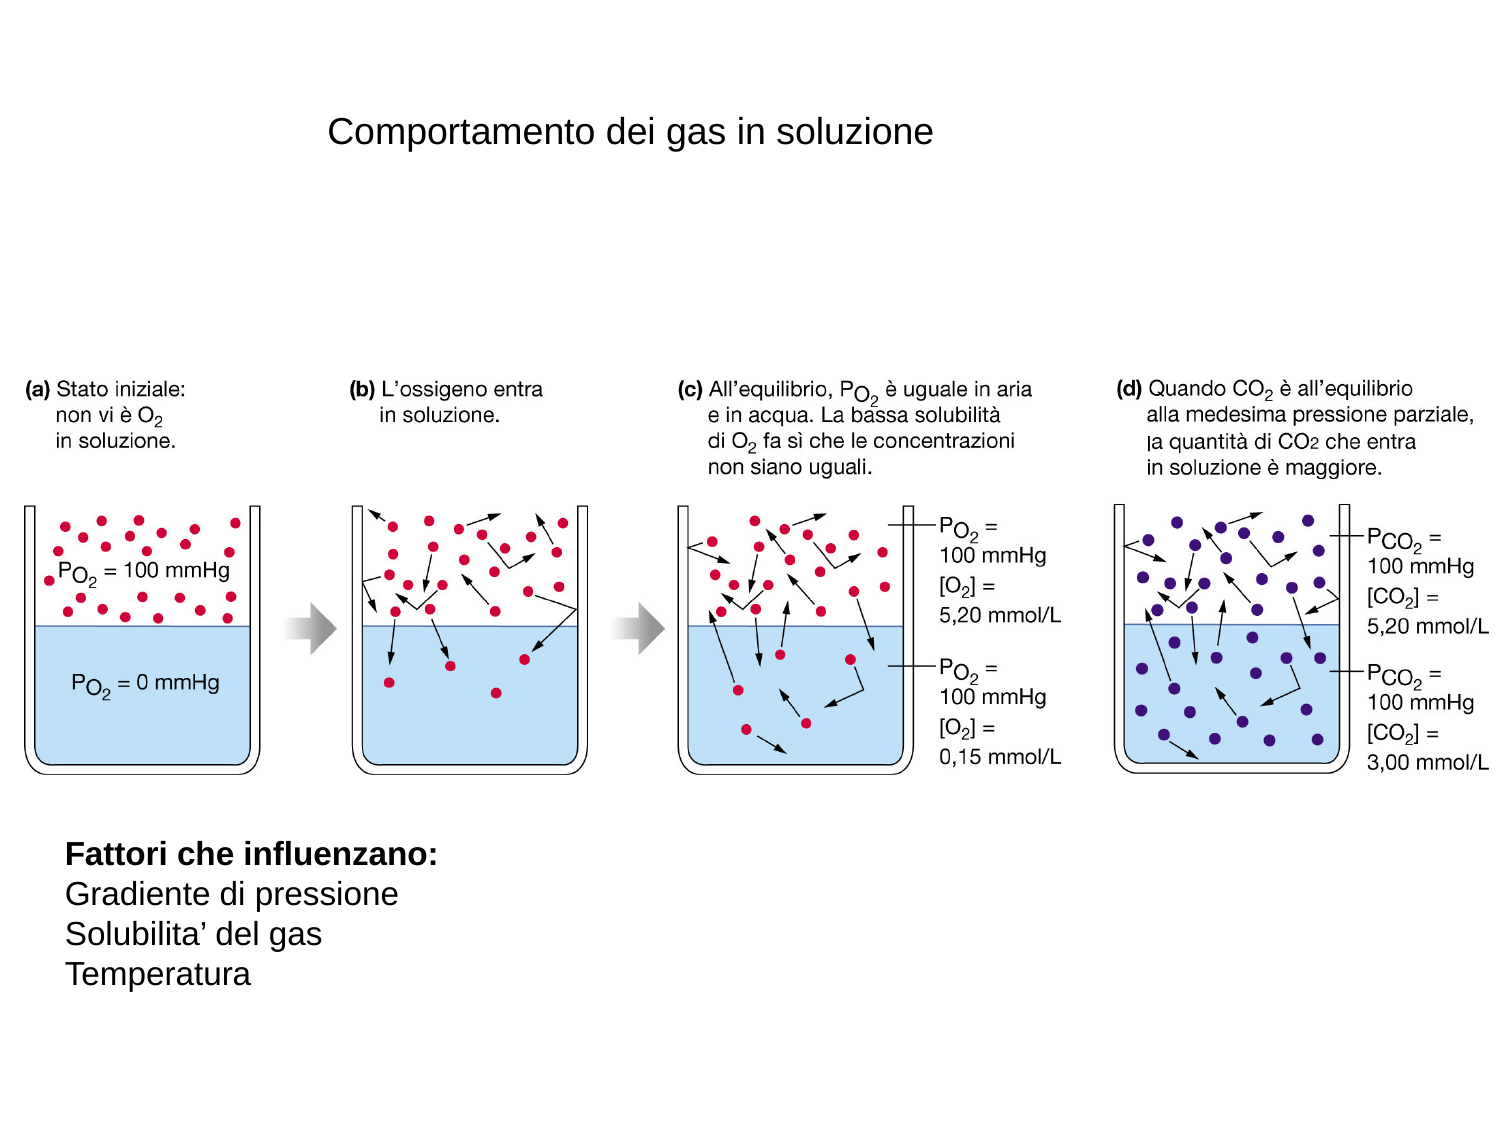

Comportamento dei gas in soluzione
Fattori che influenzano:
Gradiente di pressione
Solubilita’ del gas
Temperatura